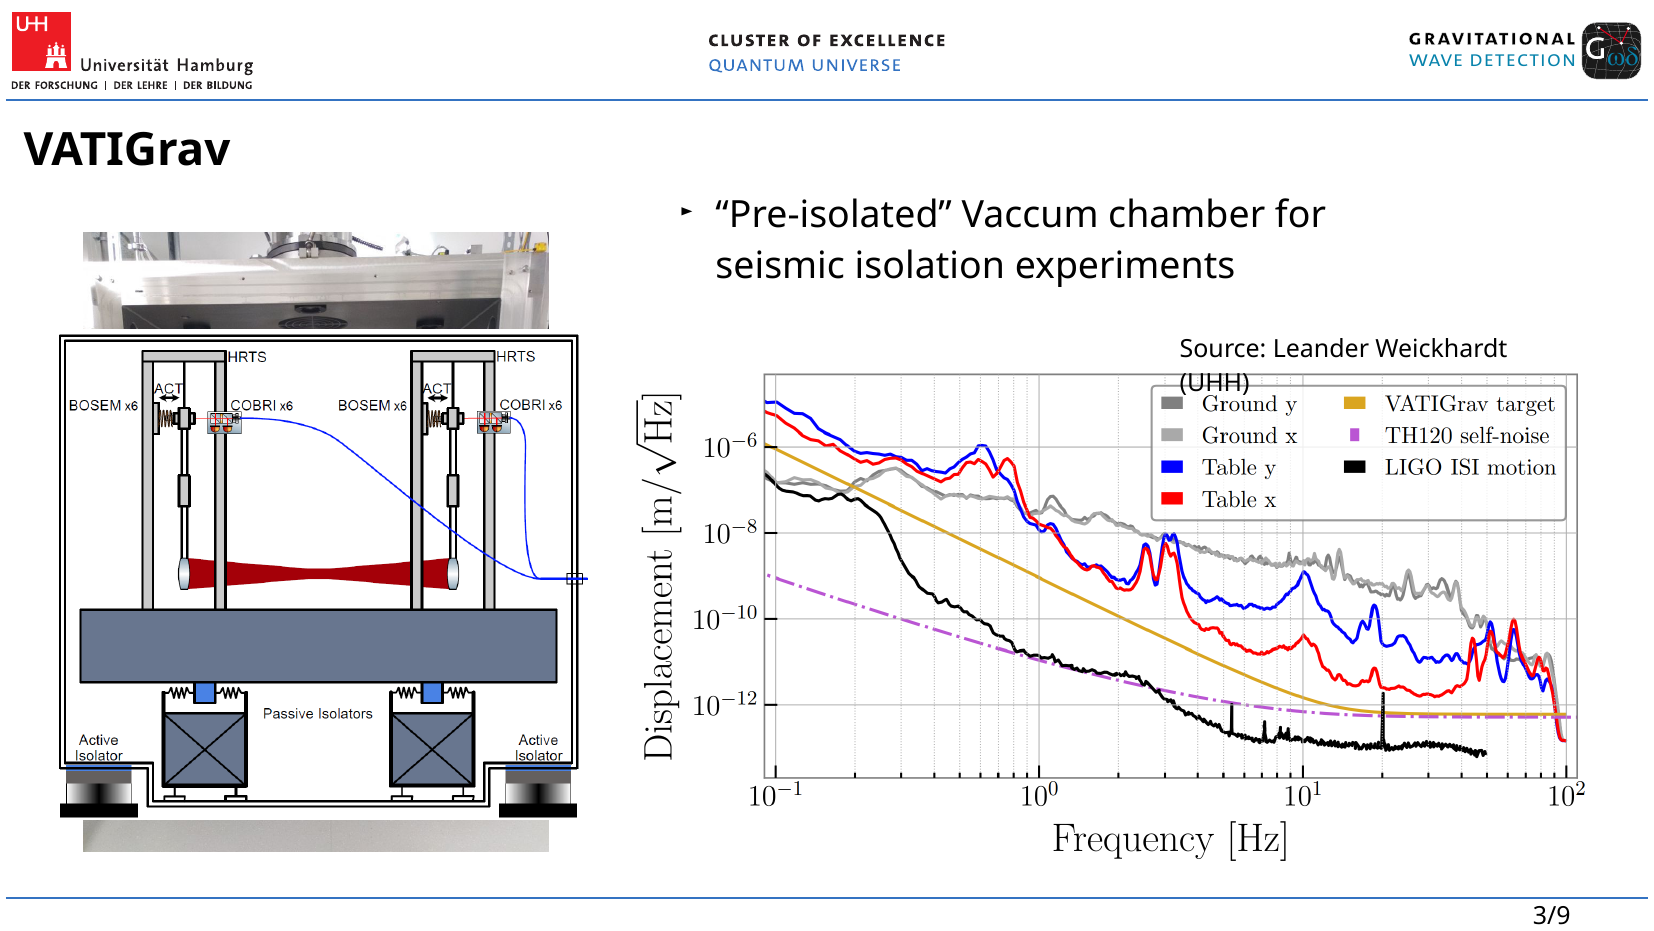

# VATIGrav
“Pre-isolated” Vaccum chamber for seismic isolation experiments
Source: Leander Weickhardt (UHH)
Seismometer
More feet
Active Isolation feet
3